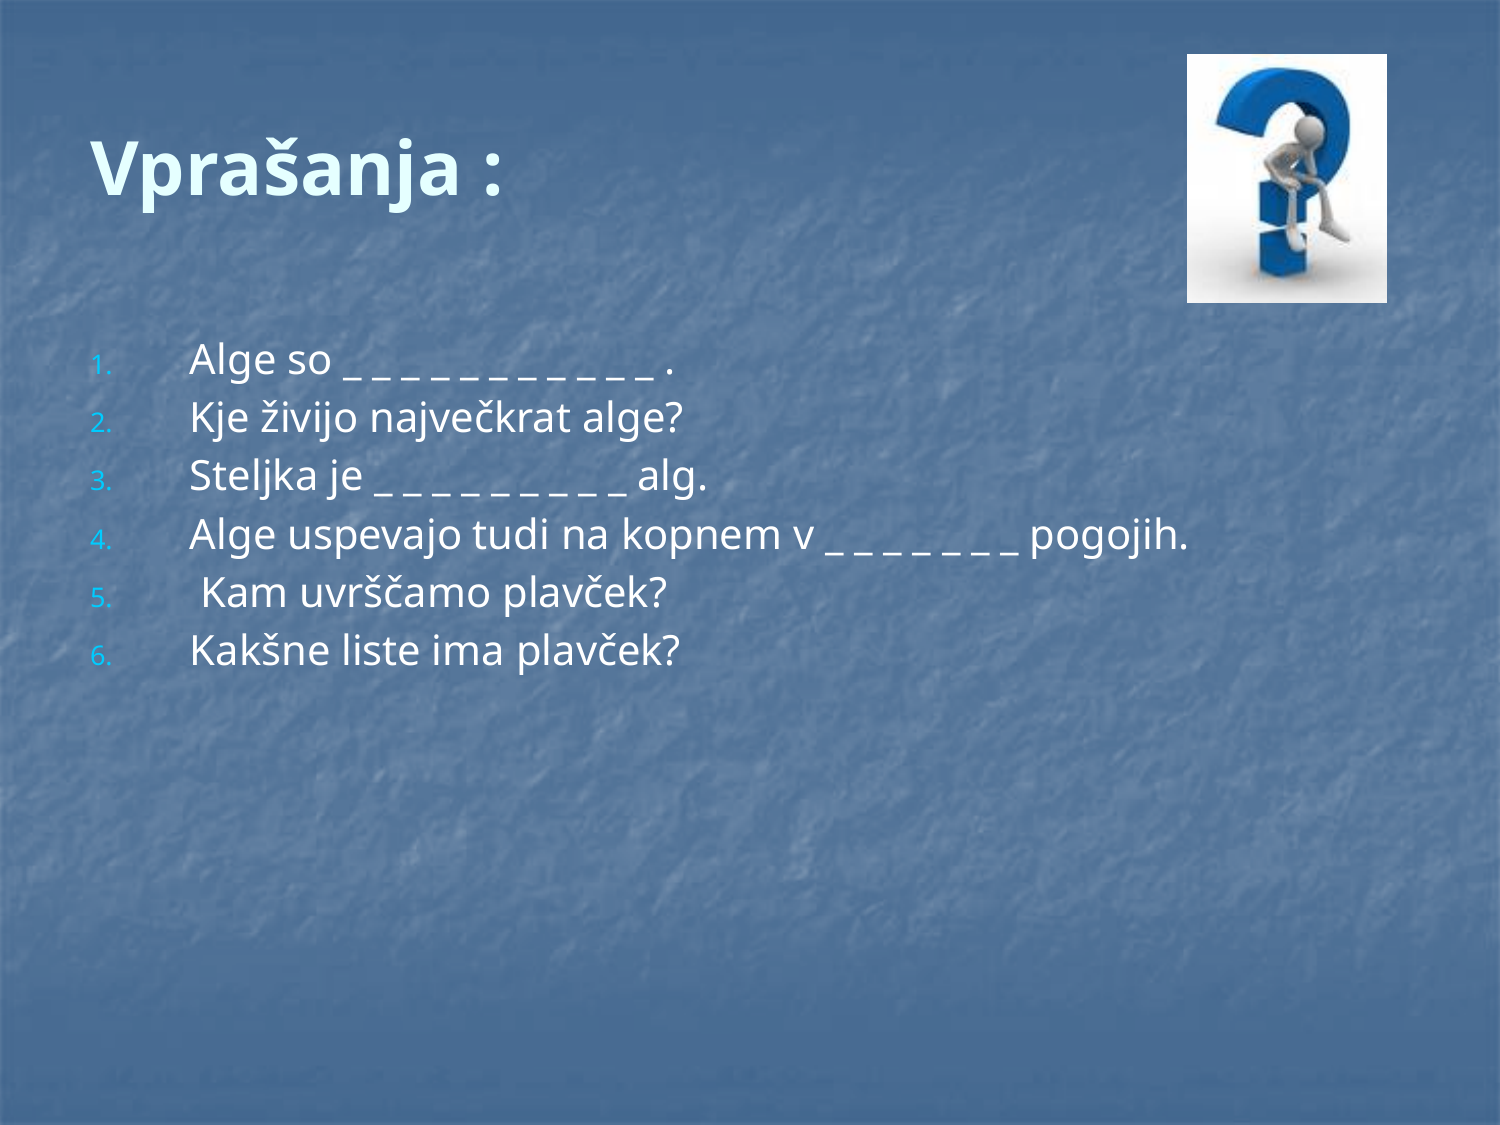

# Vprašanja :
Alge so _ _ _ _ _ _ _ _ _ _ _ .
Kje živijo največkrat alge?
Steljka je _ _ _ _ _ _ _ _ _ alg.
Alge uspevajo tudi na kopnem v _ _ _ _ _ _ _ pogojih.
 Kam uvrščamo plavček?
Kakšne liste ima plavček?